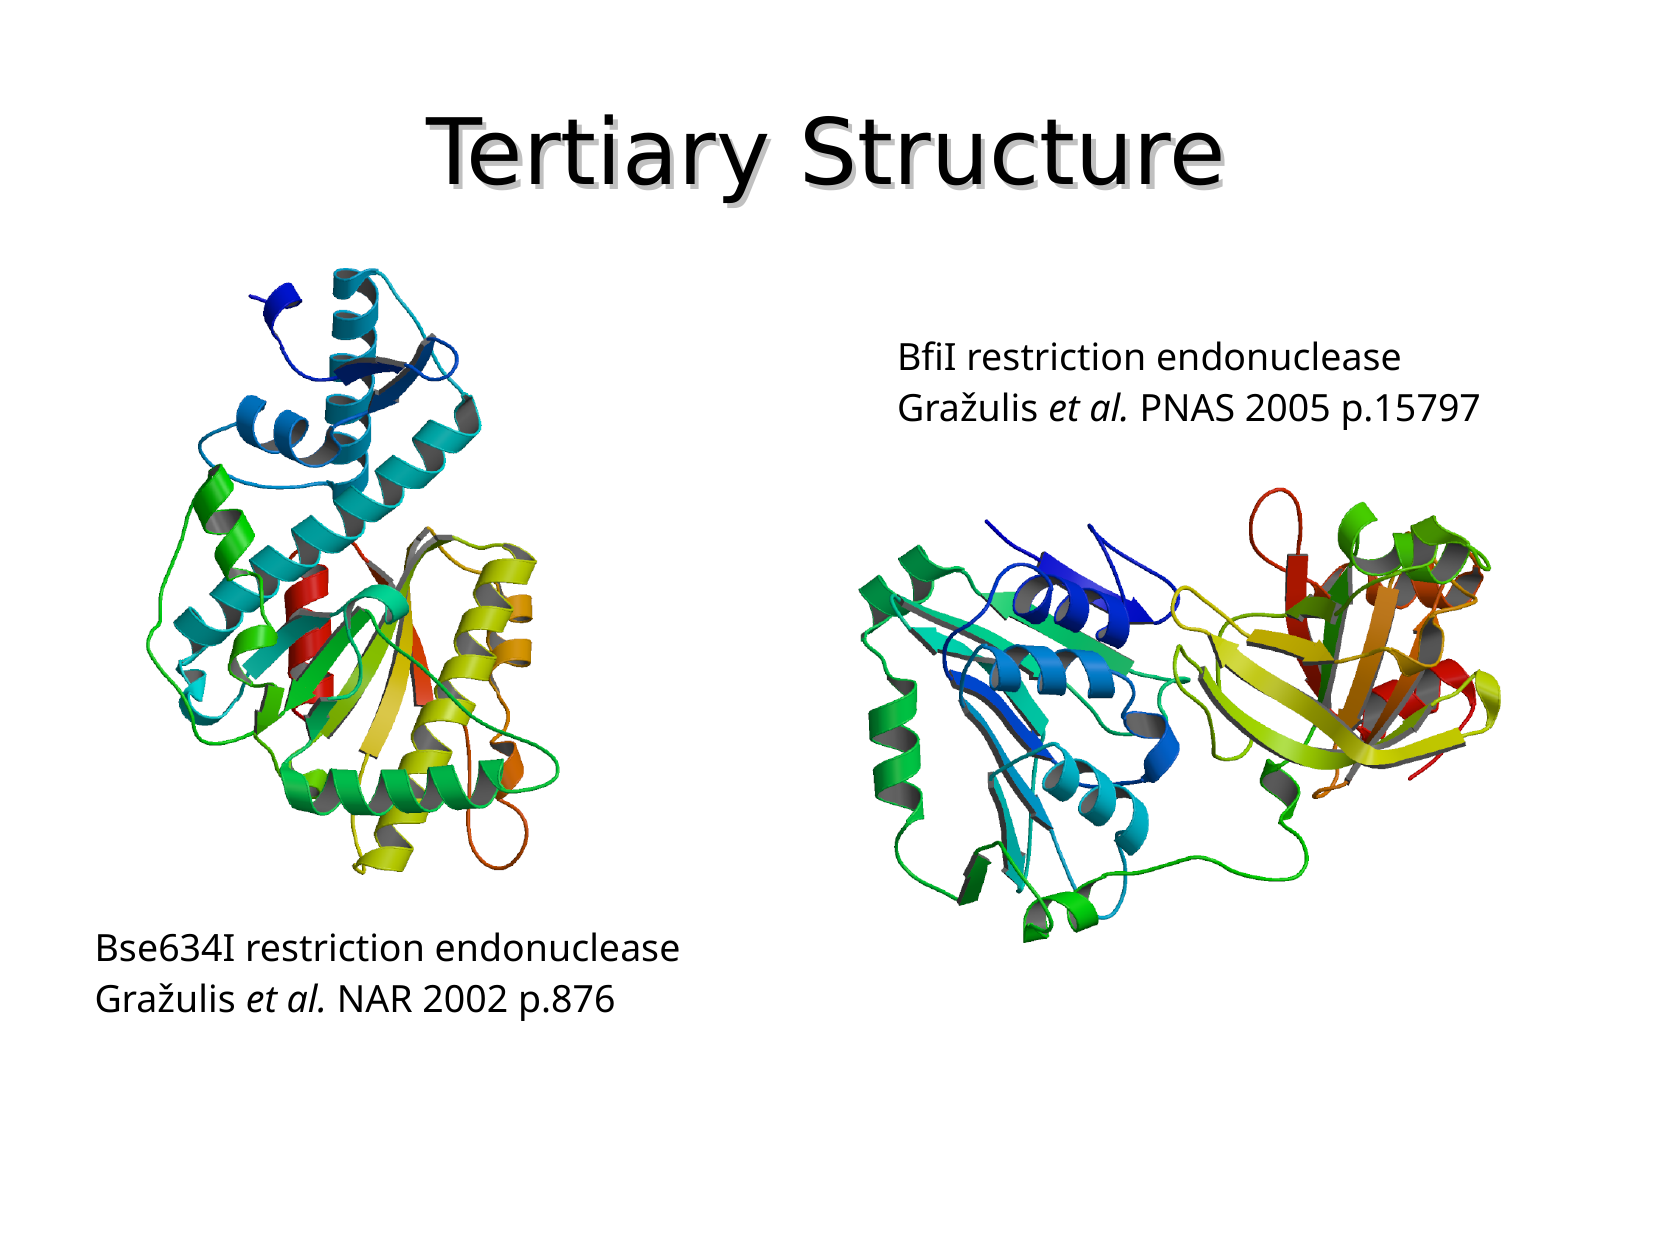

# Tertiary Structure
BfiI restriction endonuclease
Gražulis et al. PNAS 2005 p.15797
Bse634I restriction endonuclease
Gražulis et al. NAR 2002 p.876